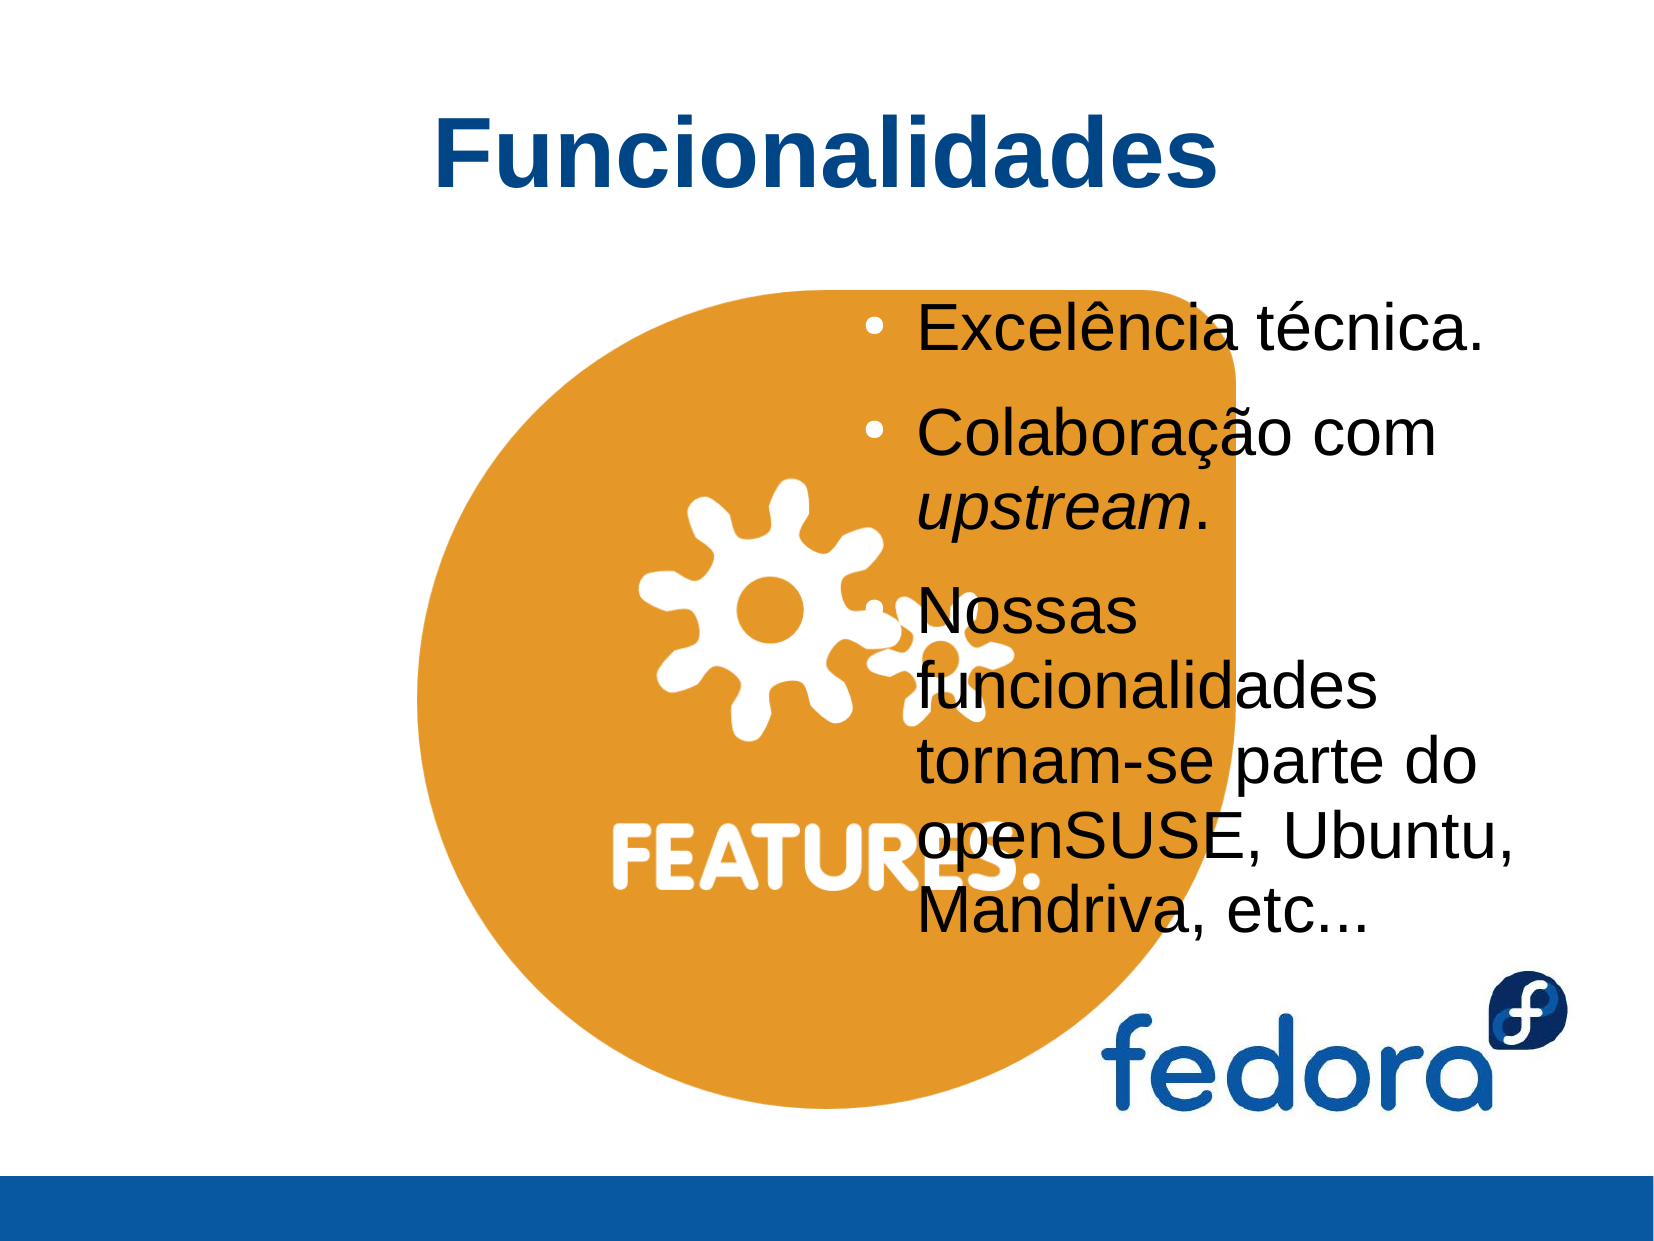

# Funcionalidades
Excelência técnica.
Colaboração com upstream.
Nossas funcionalidades tornam-se parte do openSUSE, Ubuntu, Mandriva, etc...